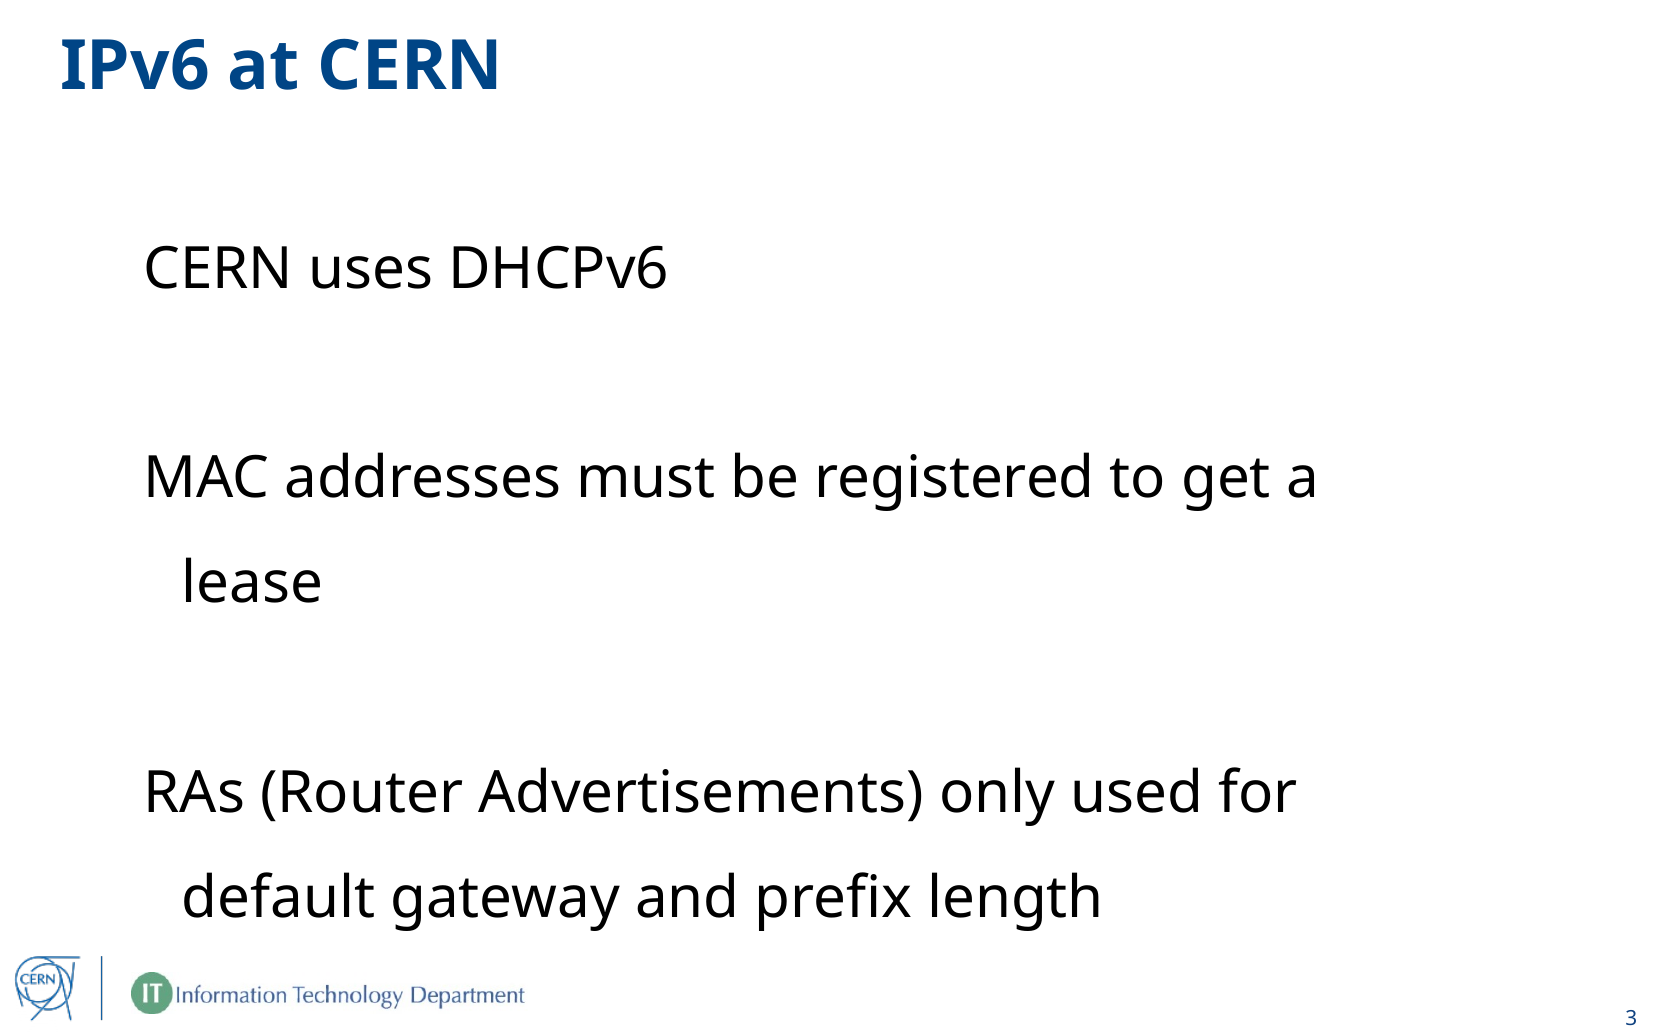

# IPv6 at CERN
CERN uses DHCPv6
MAC addresses must be registered to get a lease
RAs (Router Advertisements) only used for default gateway and prefix length